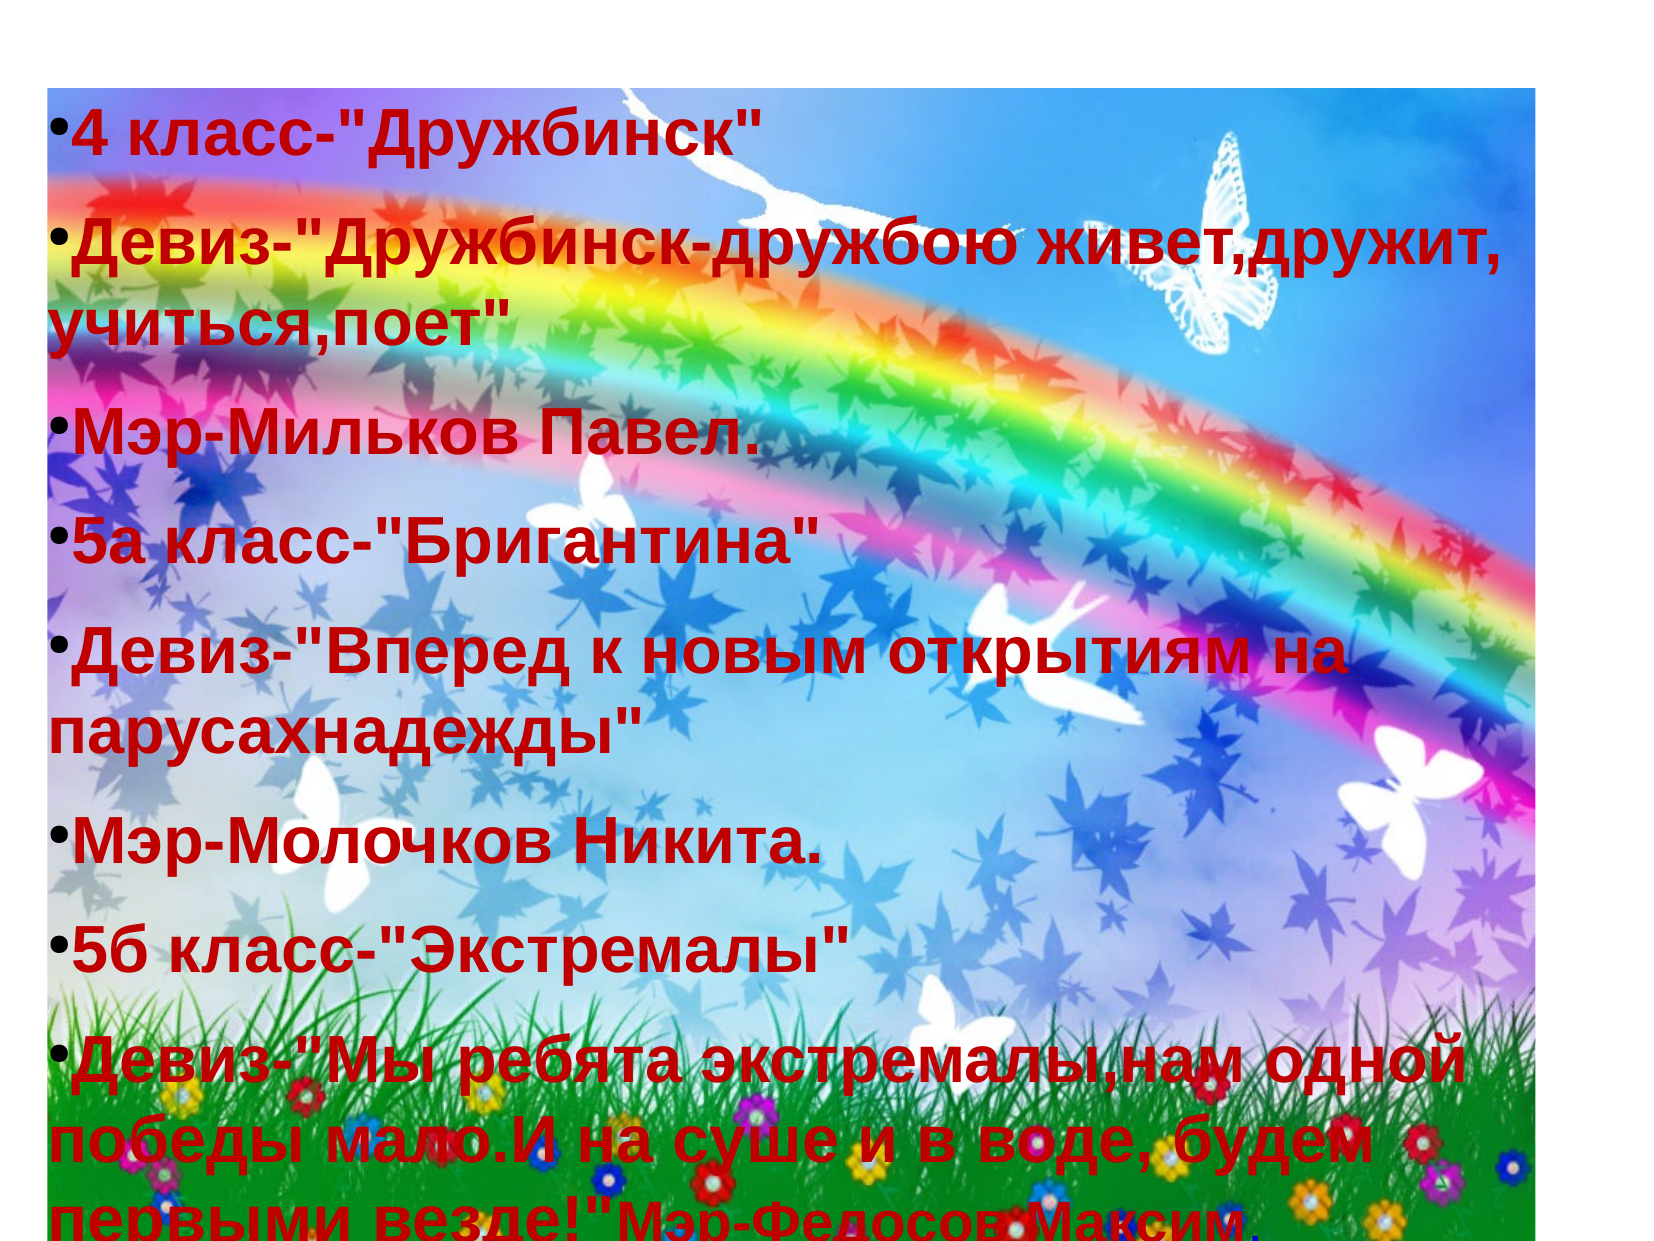

# 4 класс-"Дружбинск"
Девиз-"Дружбинск-дружбою живет,дружит, учиться,поет"
Мэр-Мильков Павел.
5а класс-"Бригантина"
Девиз-"Вперед к новым открытиям на парусахнадежды"
Мэр-Молочков Никита.
5б класс-"Экстремалы"
Девиз-"Мы ребята экстремалы,нам одной победы мало.И на суше и в воде, будем первыми везде!"Мэр-Федосов Максим.